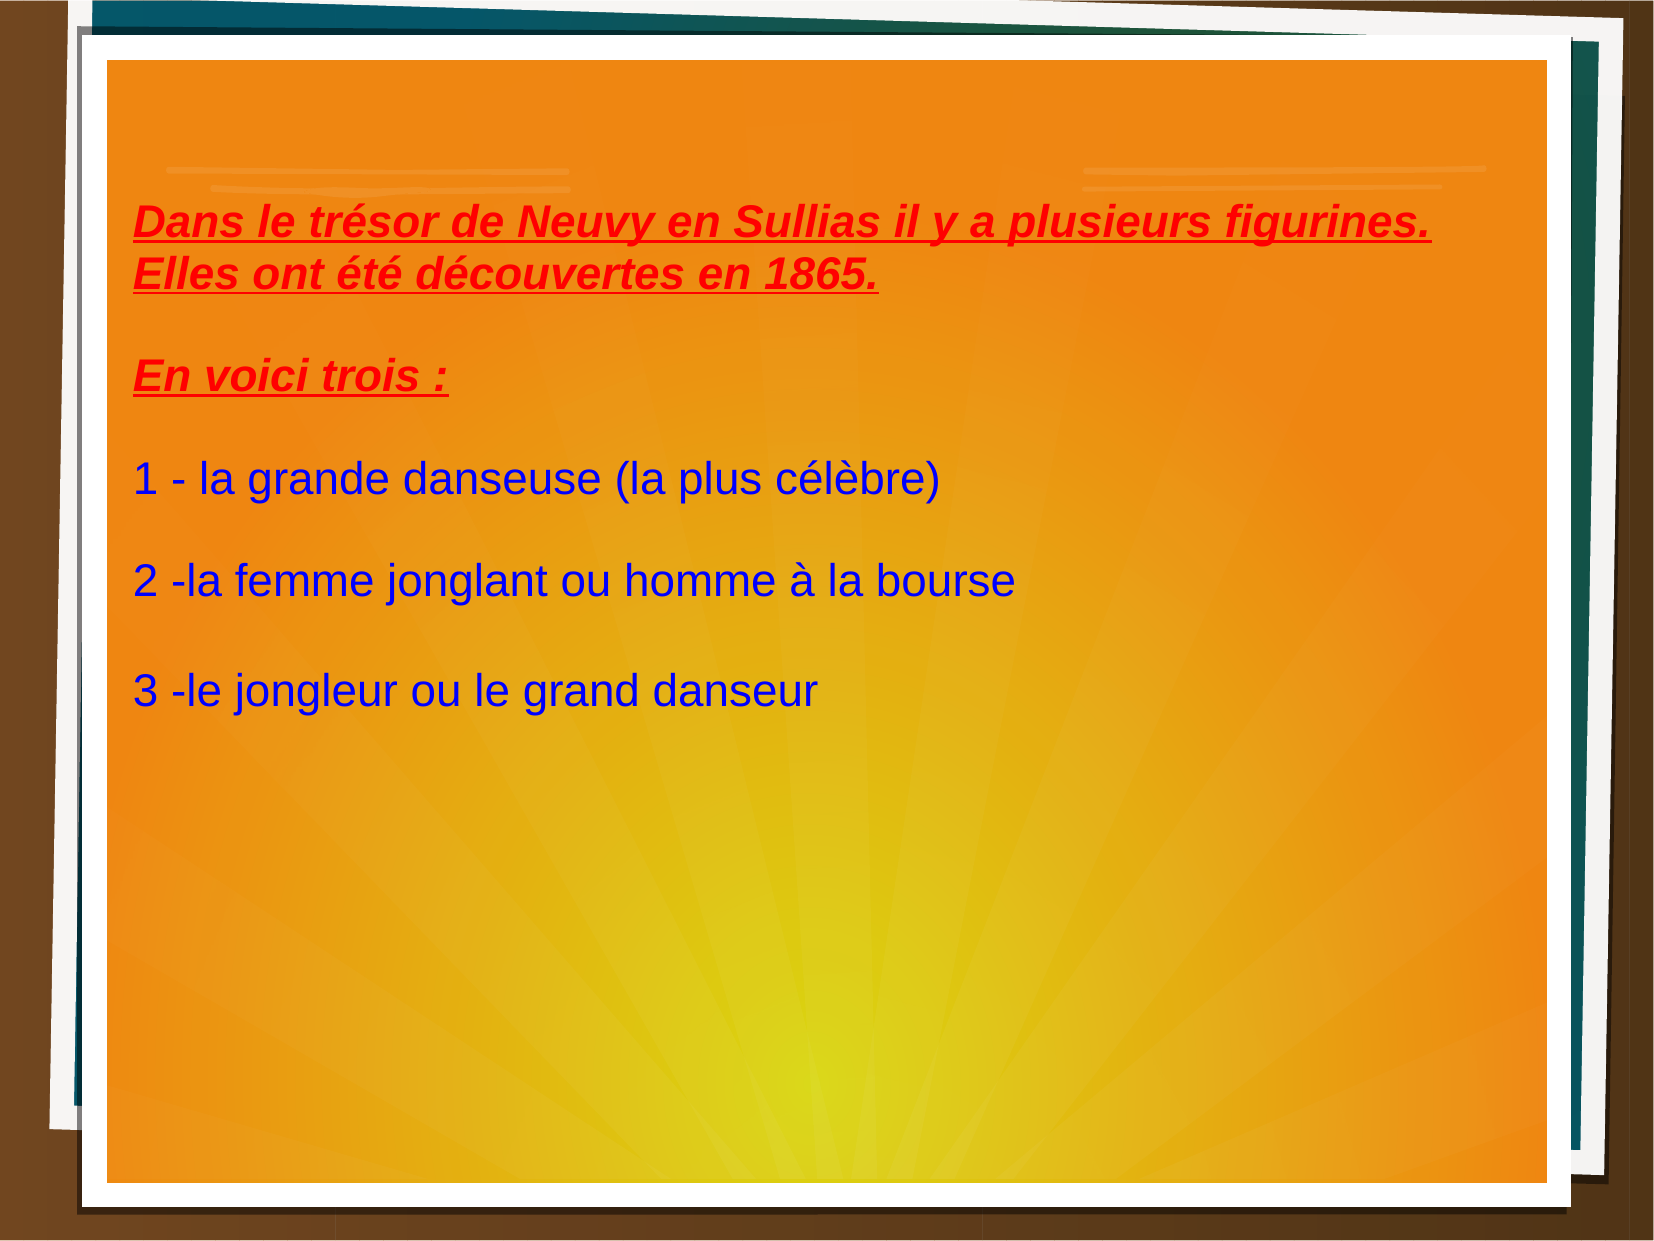

Dans le trésor de Neuvy en Sullias il y a plusieurs figurines. Elles ont été découvertes en 1865.
En voici trois :
1 - la grande danseuse (la plus célèbre)
2 -la femme jonglant ou homme à la bourse
3 -le jongleur ou le grand danseur